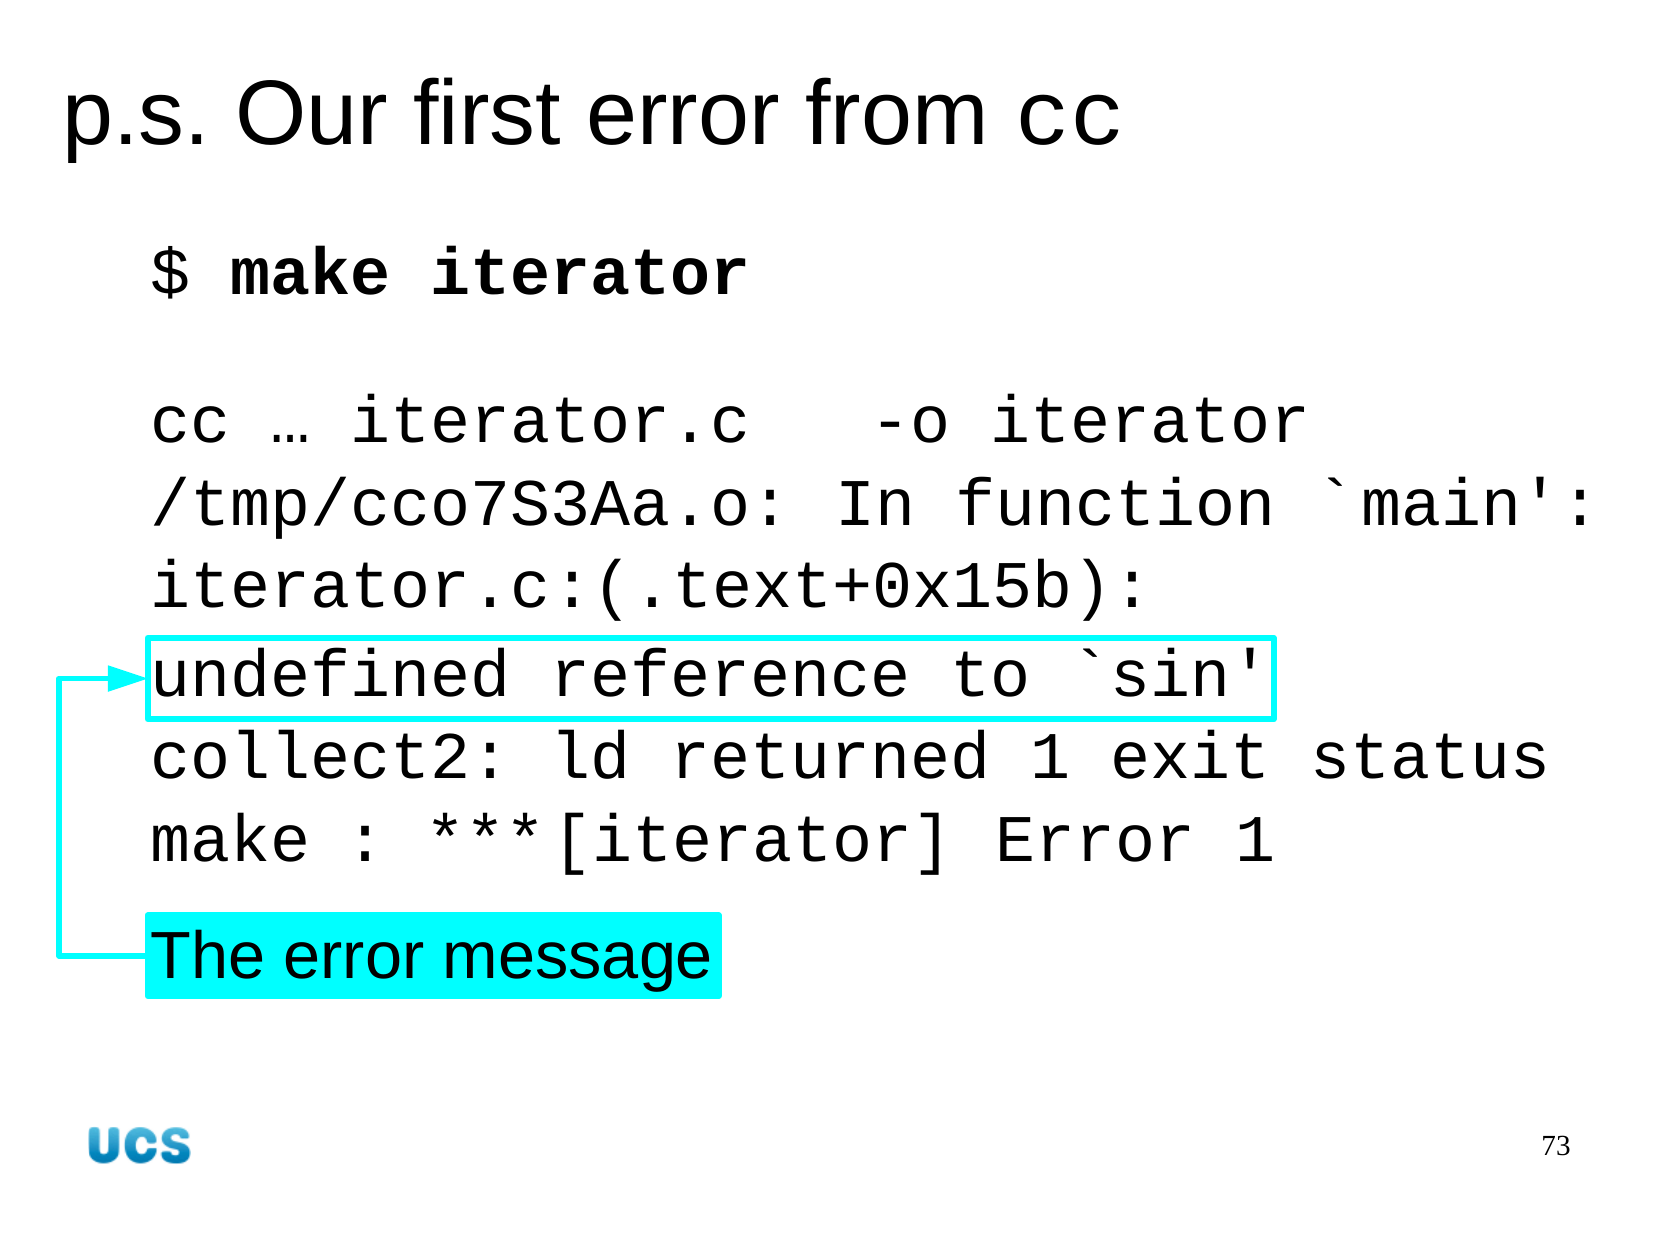

p.s. Our first error from cc
$ make iterator
cc … iterator.c -o iterator
/tmp/cco7S3Aa.o:
In function `
main
':
iterator.c
:(.text+0x15b):
undefined reference to `sin'
collect2: ld returned 1 exit status
make
: ***
[iterator]
Error 1
The error message
73